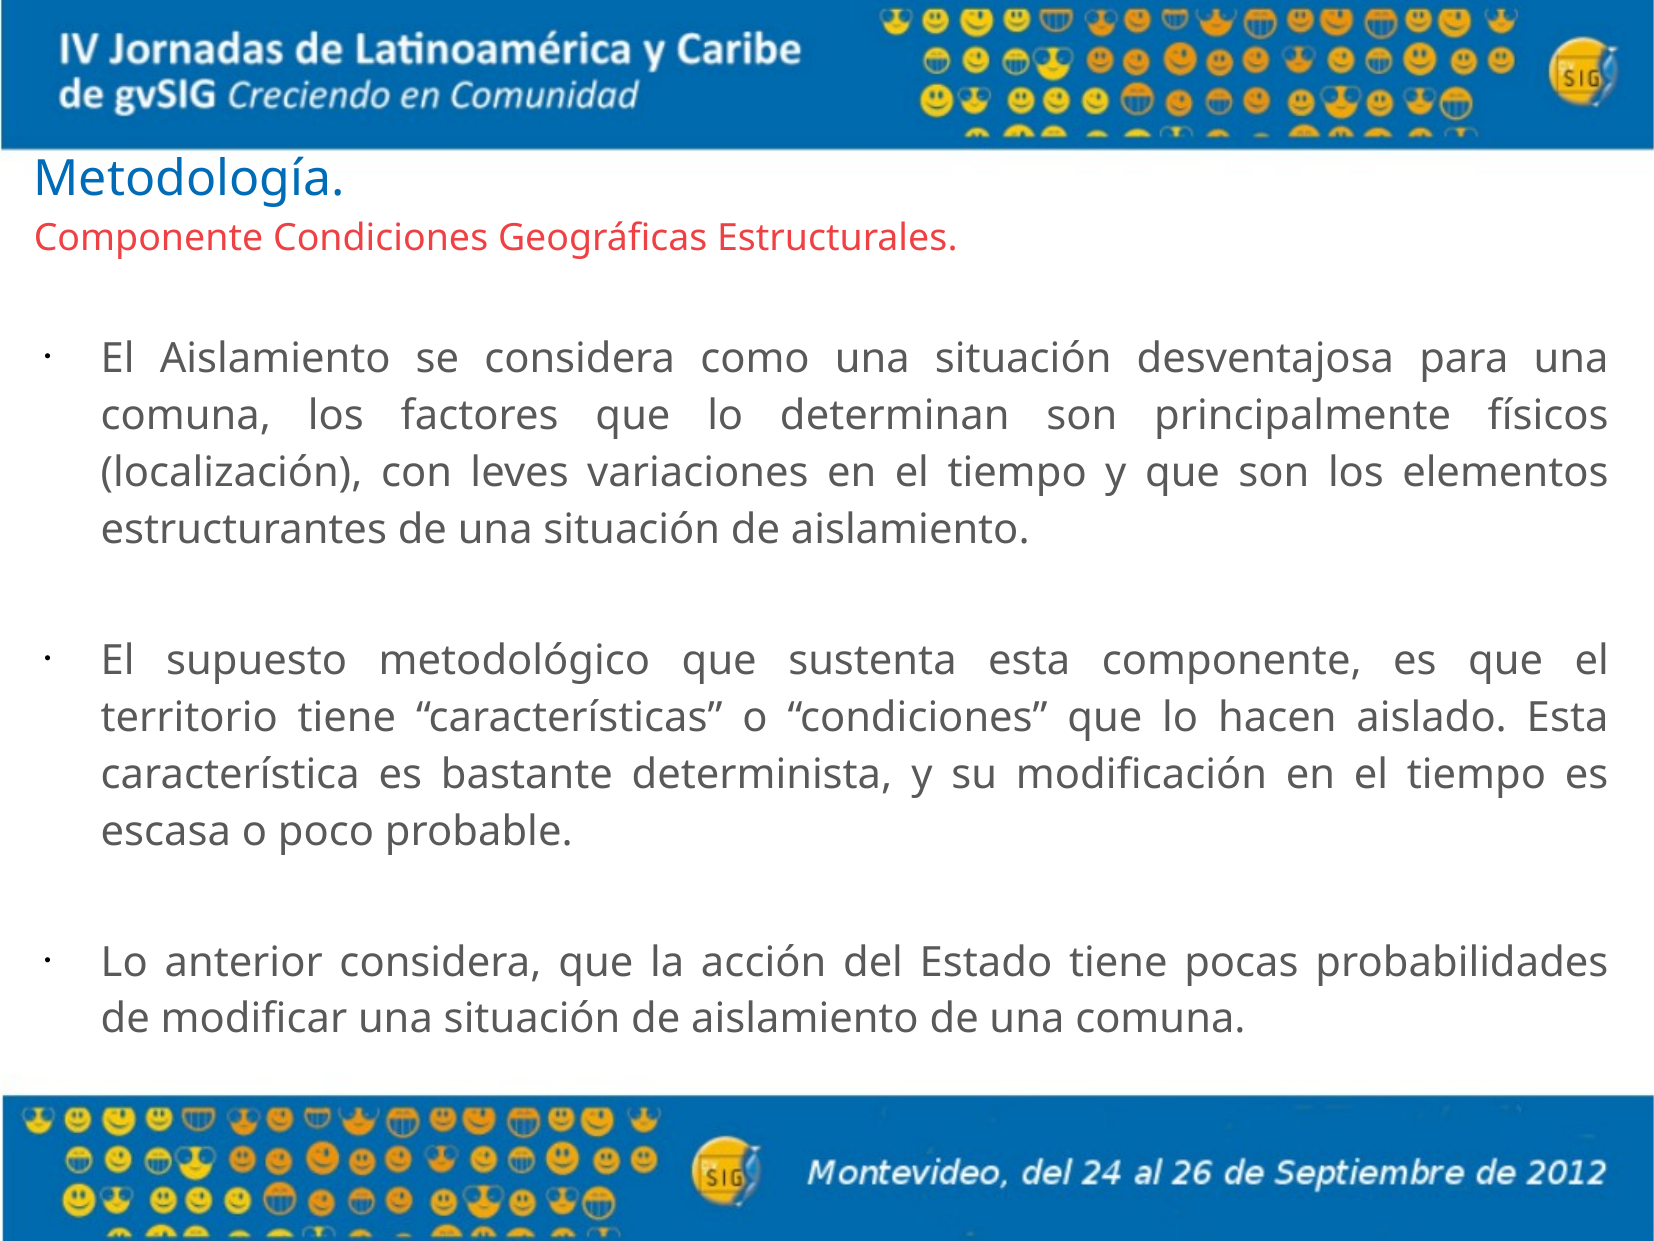

# Metodología. Componente Condiciones Geográficas Estructurales.
El Aislamiento se considera como una situación desventajosa para una comuna, los factores que lo determinan son principalmente físicos (localización), con leves variaciones en el tiempo y que son los elementos estructurantes de una situación de aislamiento.
El supuesto metodológico que sustenta esta componente, es que el territorio tiene “características” o “condiciones” que lo hacen aislado. Esta característica es bastante determinista, y su modificación en el tiempo es escasa o poco probable.
Lo anterior considera, que la acción del Estado tiene pocas probabilidades de modificar una situación de aislamiento de una comuna.